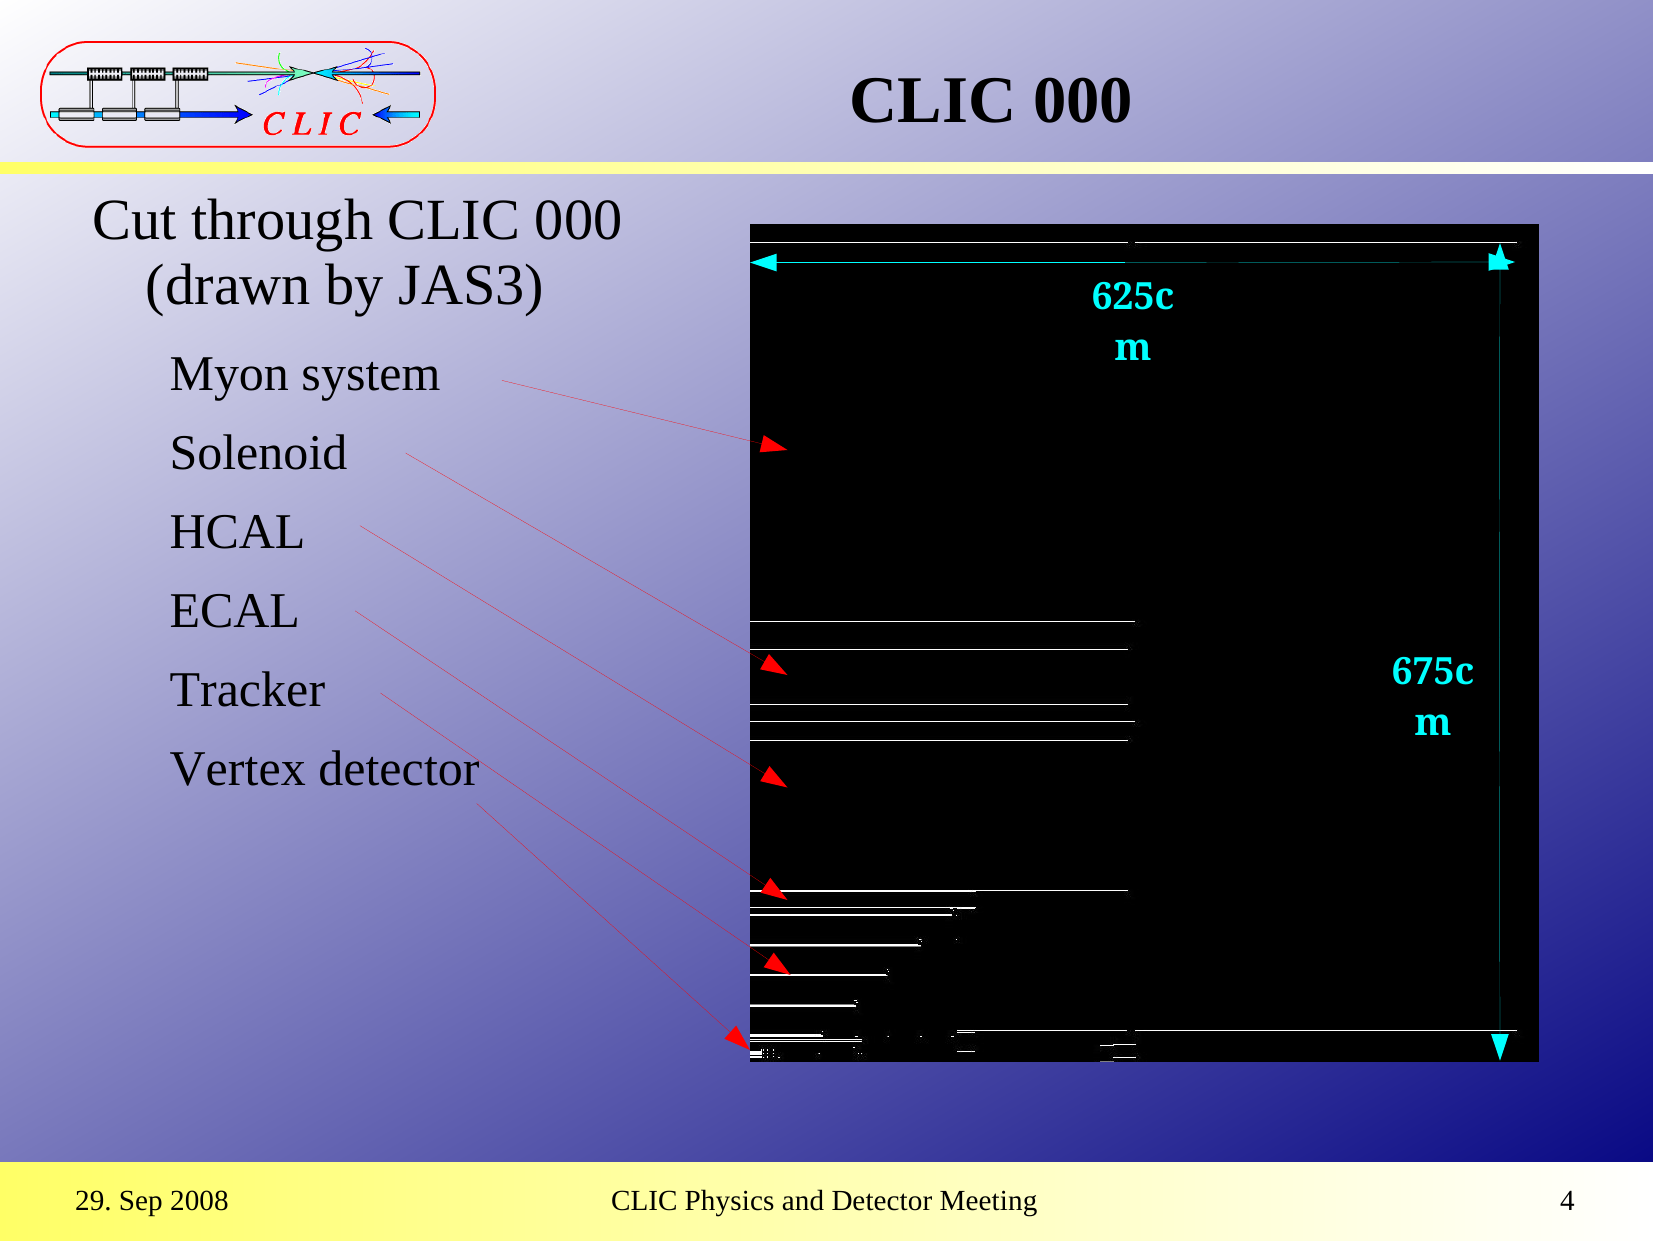

# CLIC 000
Cut through CLIC 000 (drawn by JAS3)
Myon system
Solenoid
HCAL
ECAL
Tracker
Vertex detector
625cm
675cm
29. Sep 2008
CLIC Physics and Detector Meeting
4